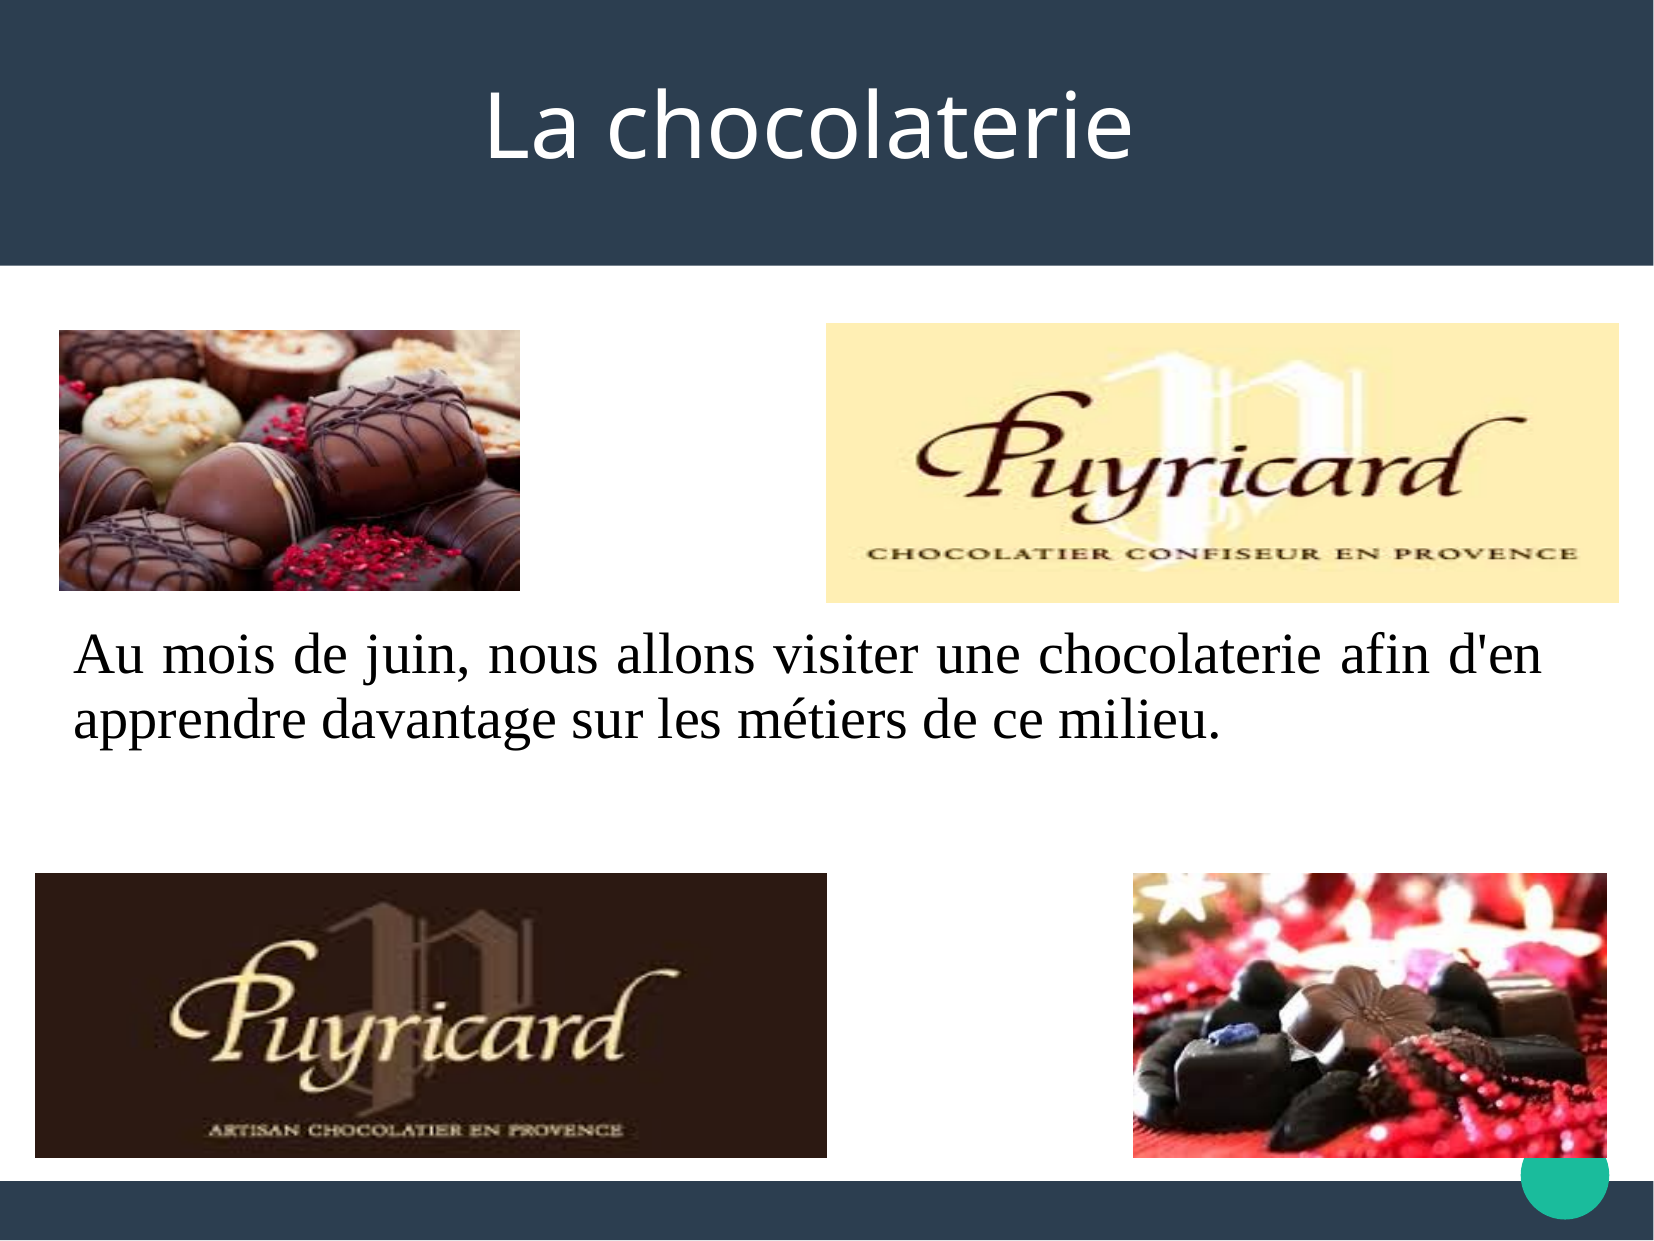

La chocolaterie
Au mois de juin, nous allons visiter une chocolaterie afin d'en apprendre davantage sur les métiers de ce milieu.